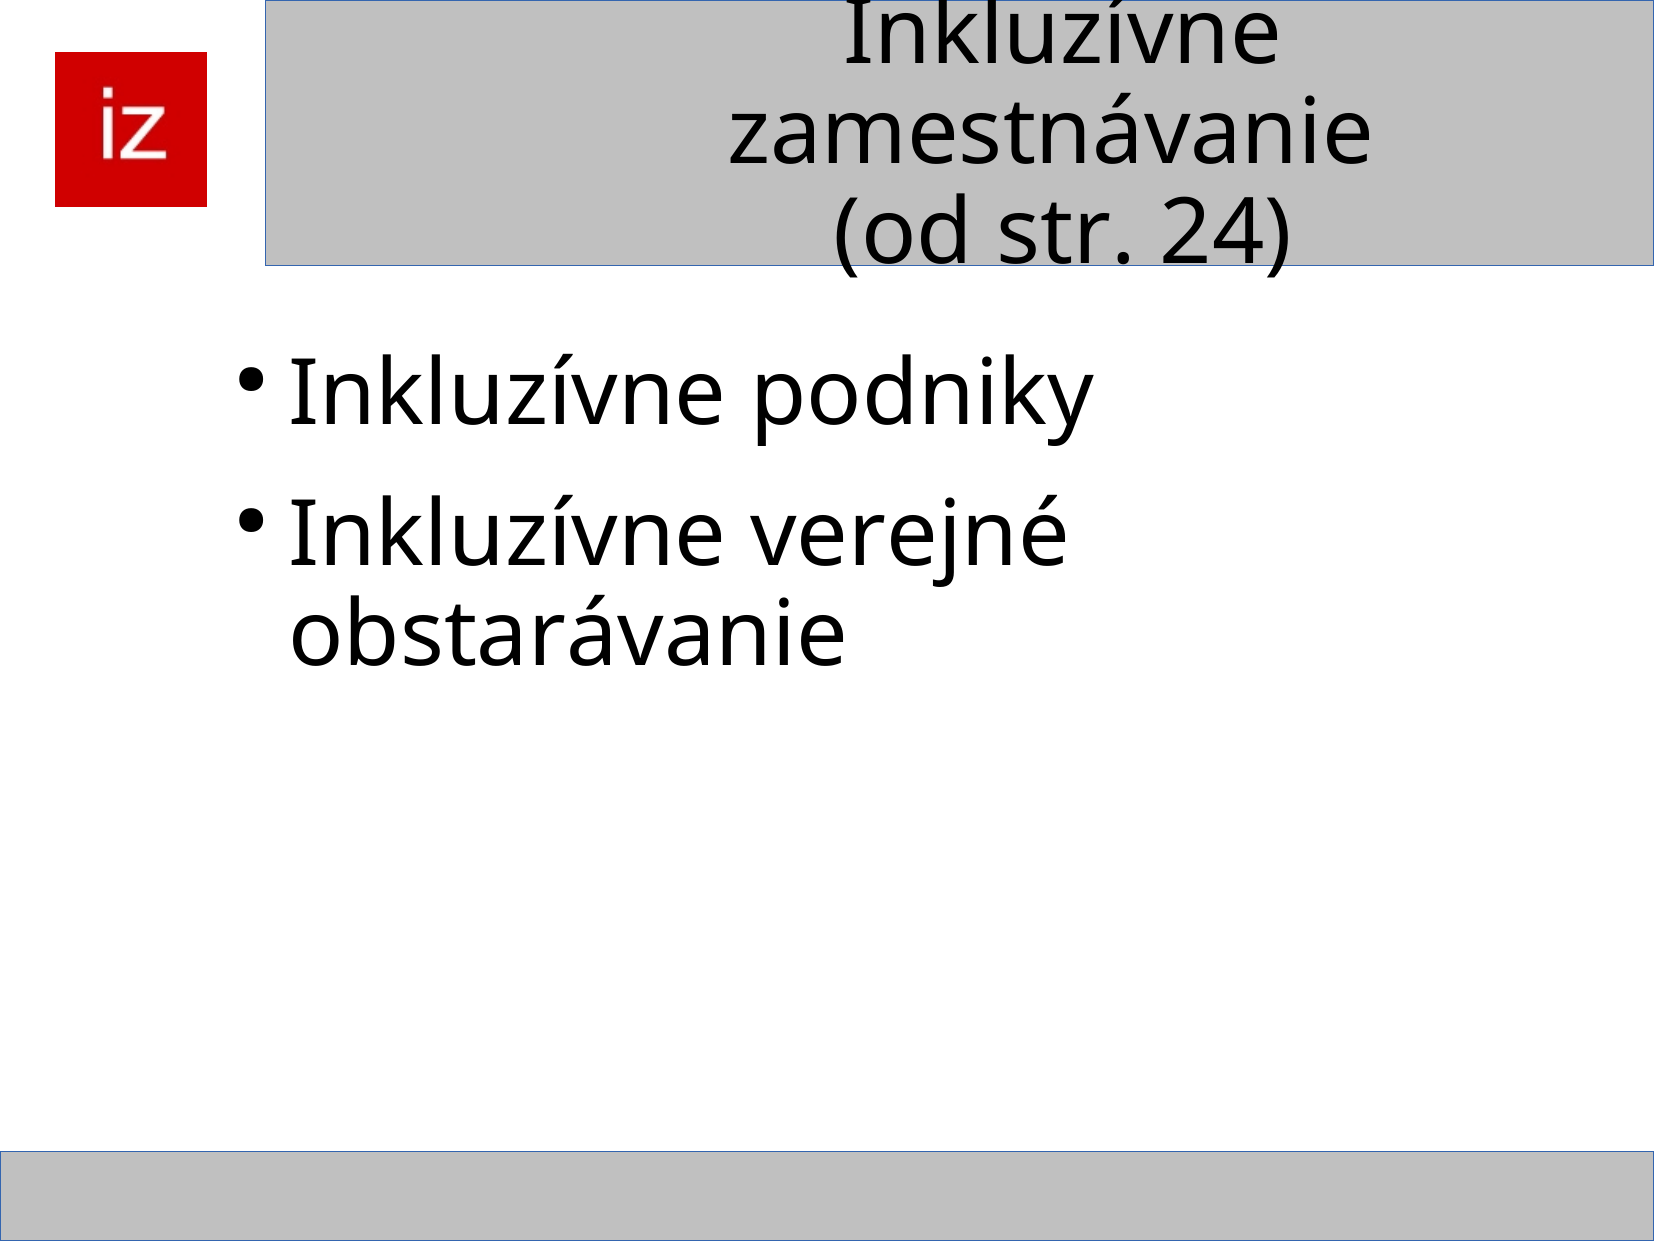

# Inkluzívne zamestnávanie (od str. 24)
Inkluzívne podniky
Inkluzívne verejné obstarávanie